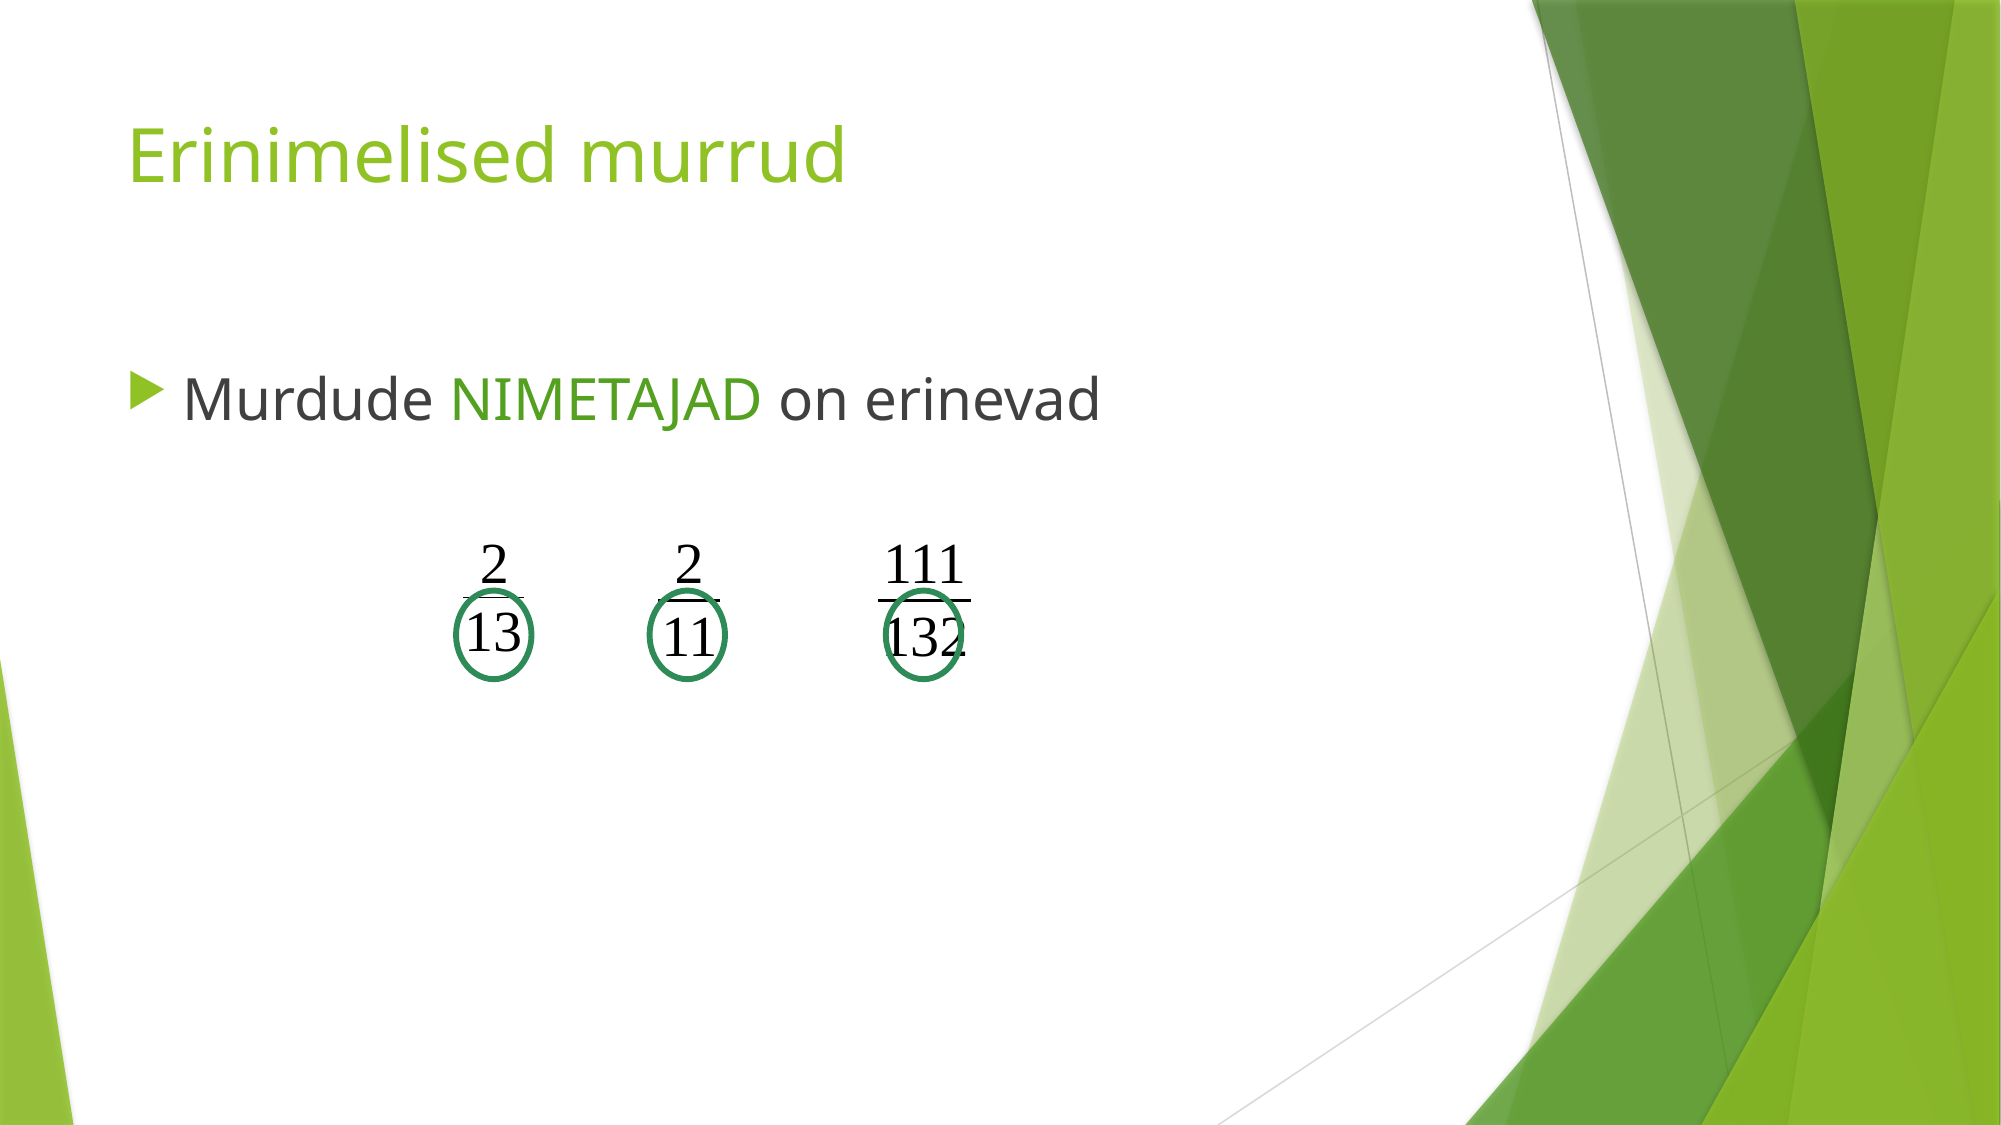

# Erinimelised murrud
Murdude NIMETAJAD on erinevad